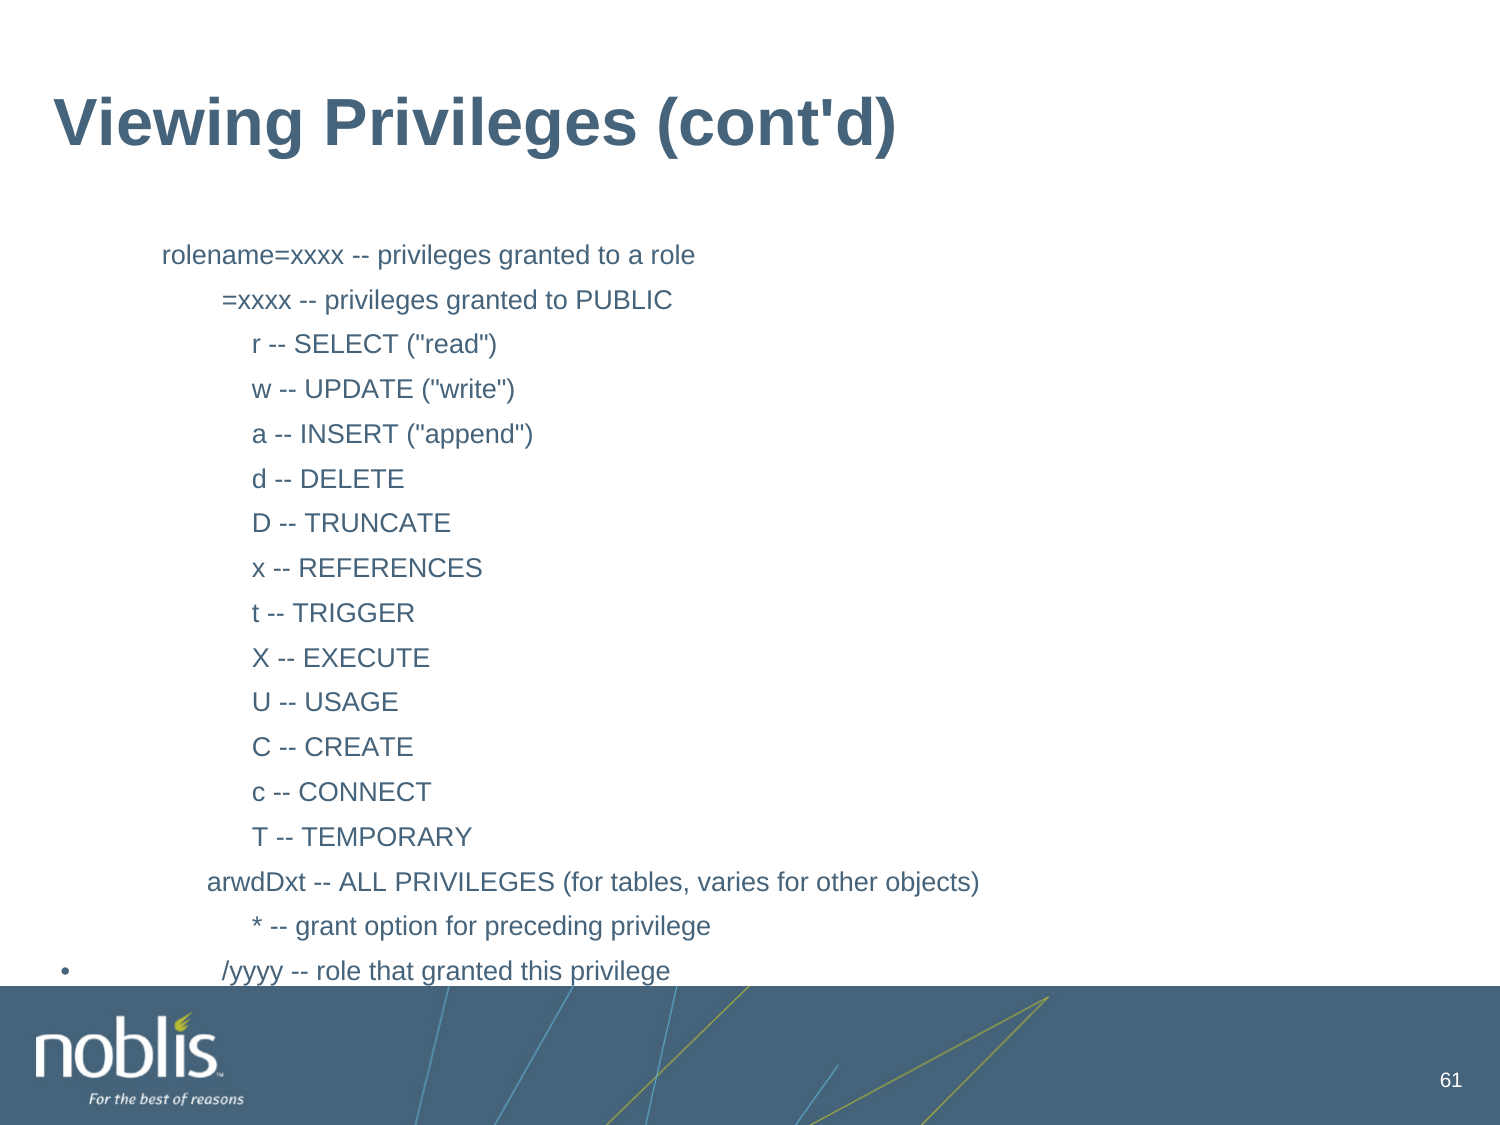

# Viewing Privileges (cont'd)
 rolename=xxxx -- privileges granted to a role
 =xxxx -- privileges granted to PUBLIC
 r -- SELECT ("read")
 w -- UPDATE ("write")
 a -- INSERT ("append")
 d -- DELETE
 D -- TRUNCATE
 x -- REFERENCES
 t -- TRIGGER
 X -- EXECUTE
 U -- USAGE
 C -- CREATE
 c -- CONNECT
 T -- TEMPORARY
 arwdDxt -- ALL PRIVILEGES (for tables, varies for other objects)
 * -- grant option for preceding privilege
 /yyyy -- role that granted this privilege